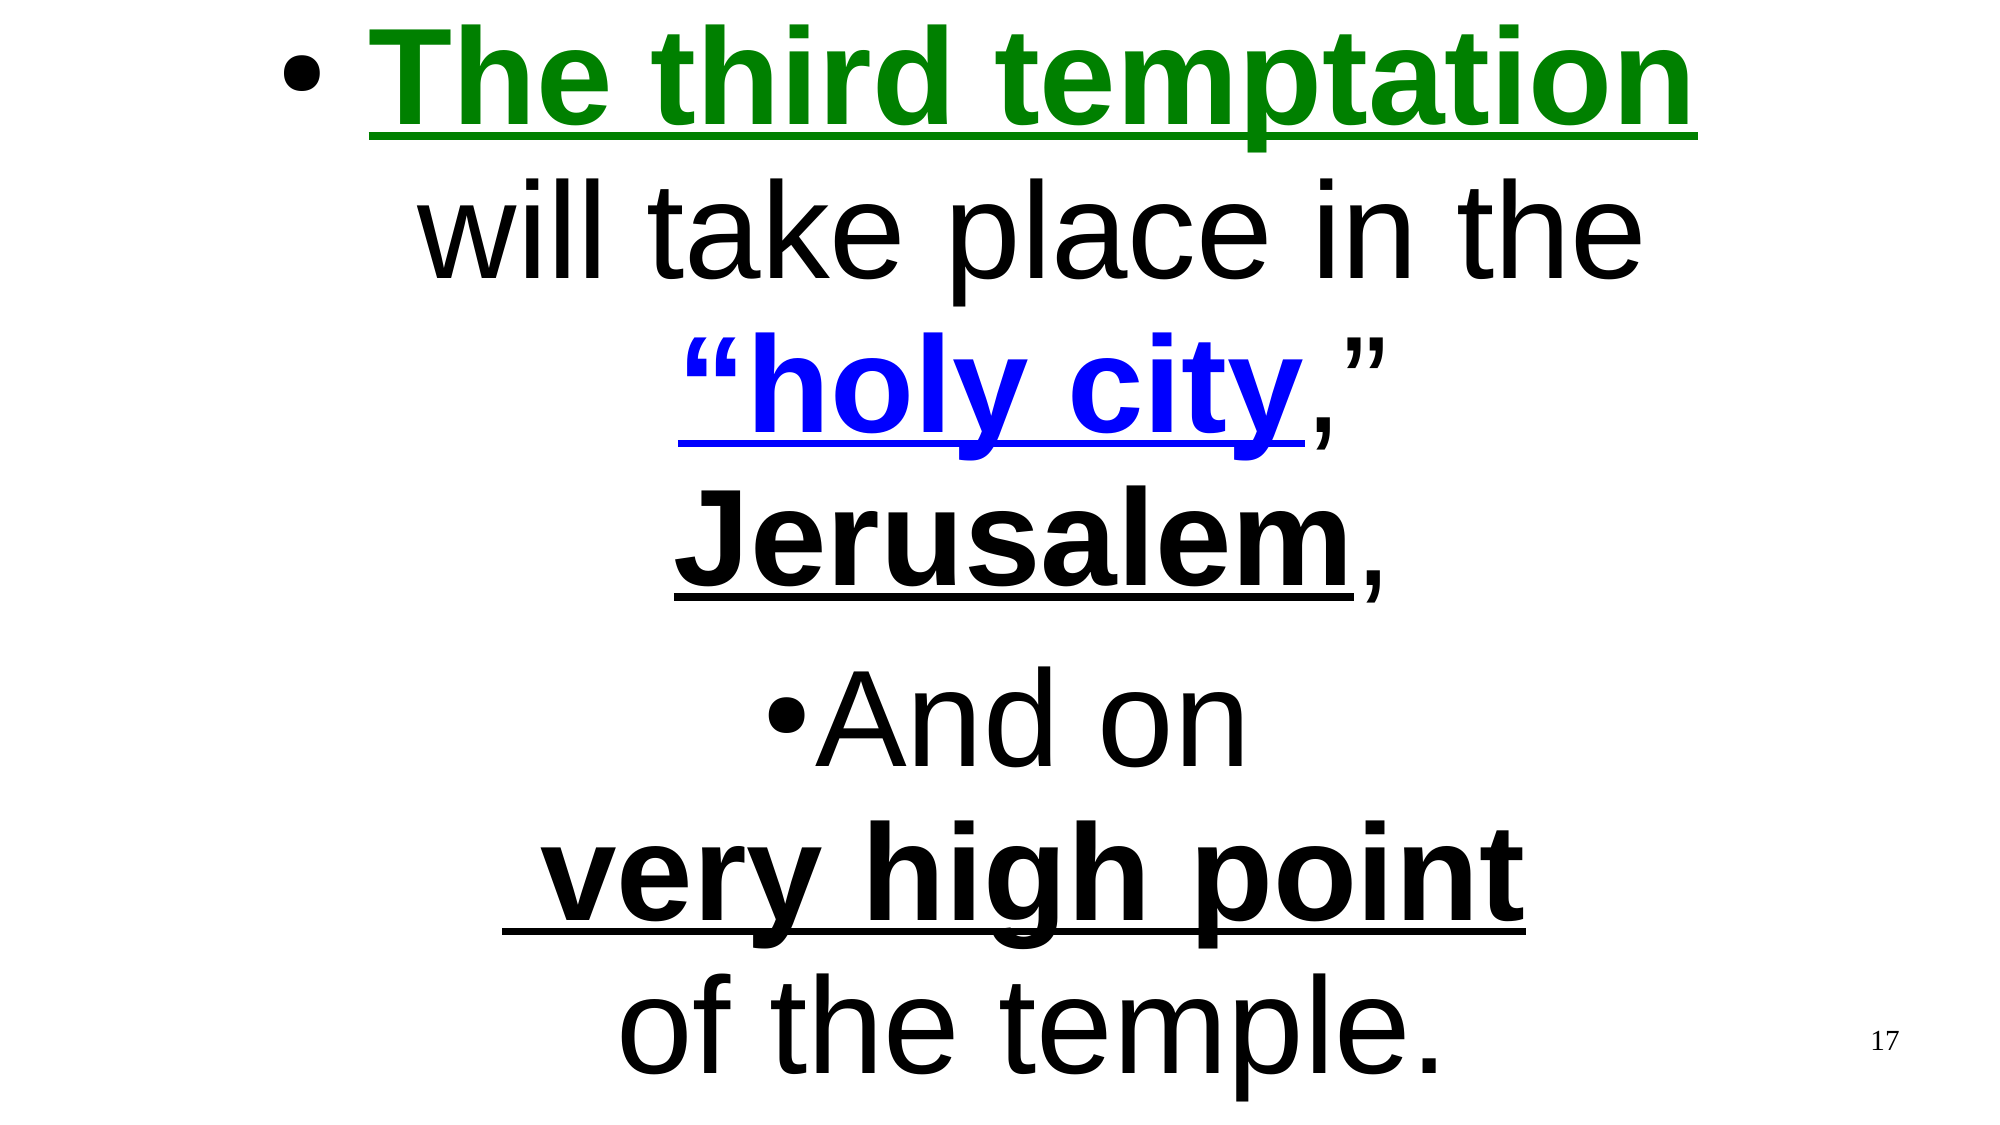

# The third temptation will take place in the “holy city,” Jerusalem,
And on
 very high point
of the temple.
17